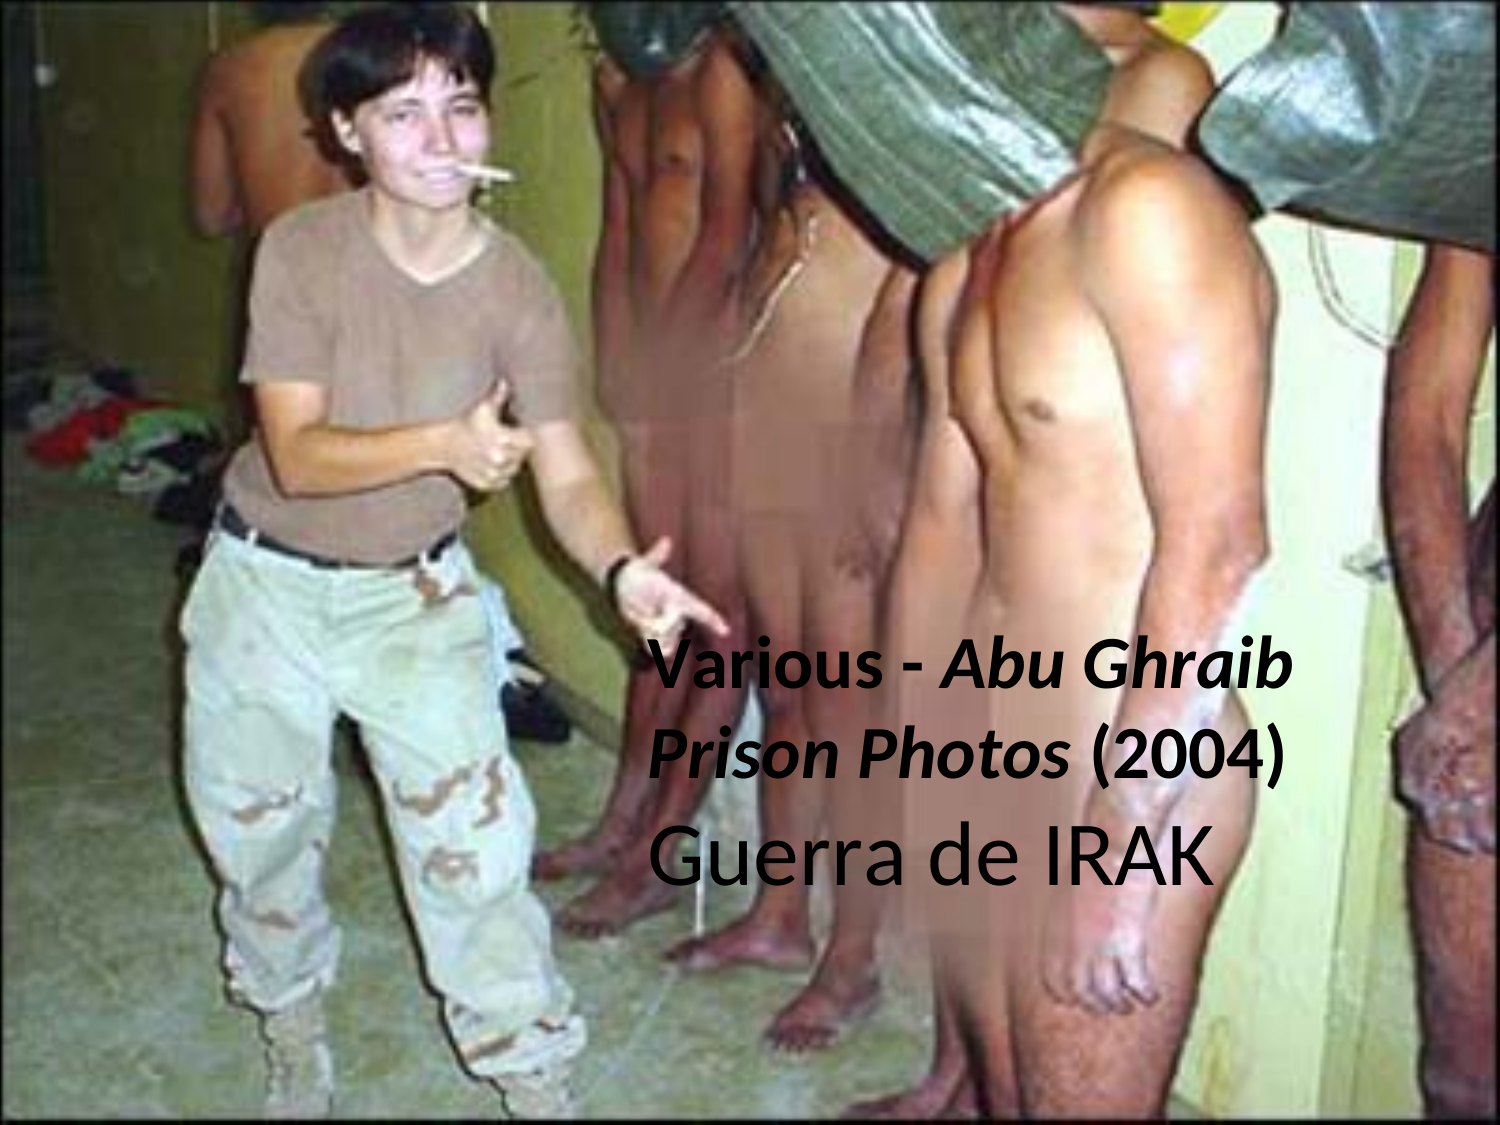

Various - Abu Ghraib Prison Photos (2004)
Guerra de IRAK